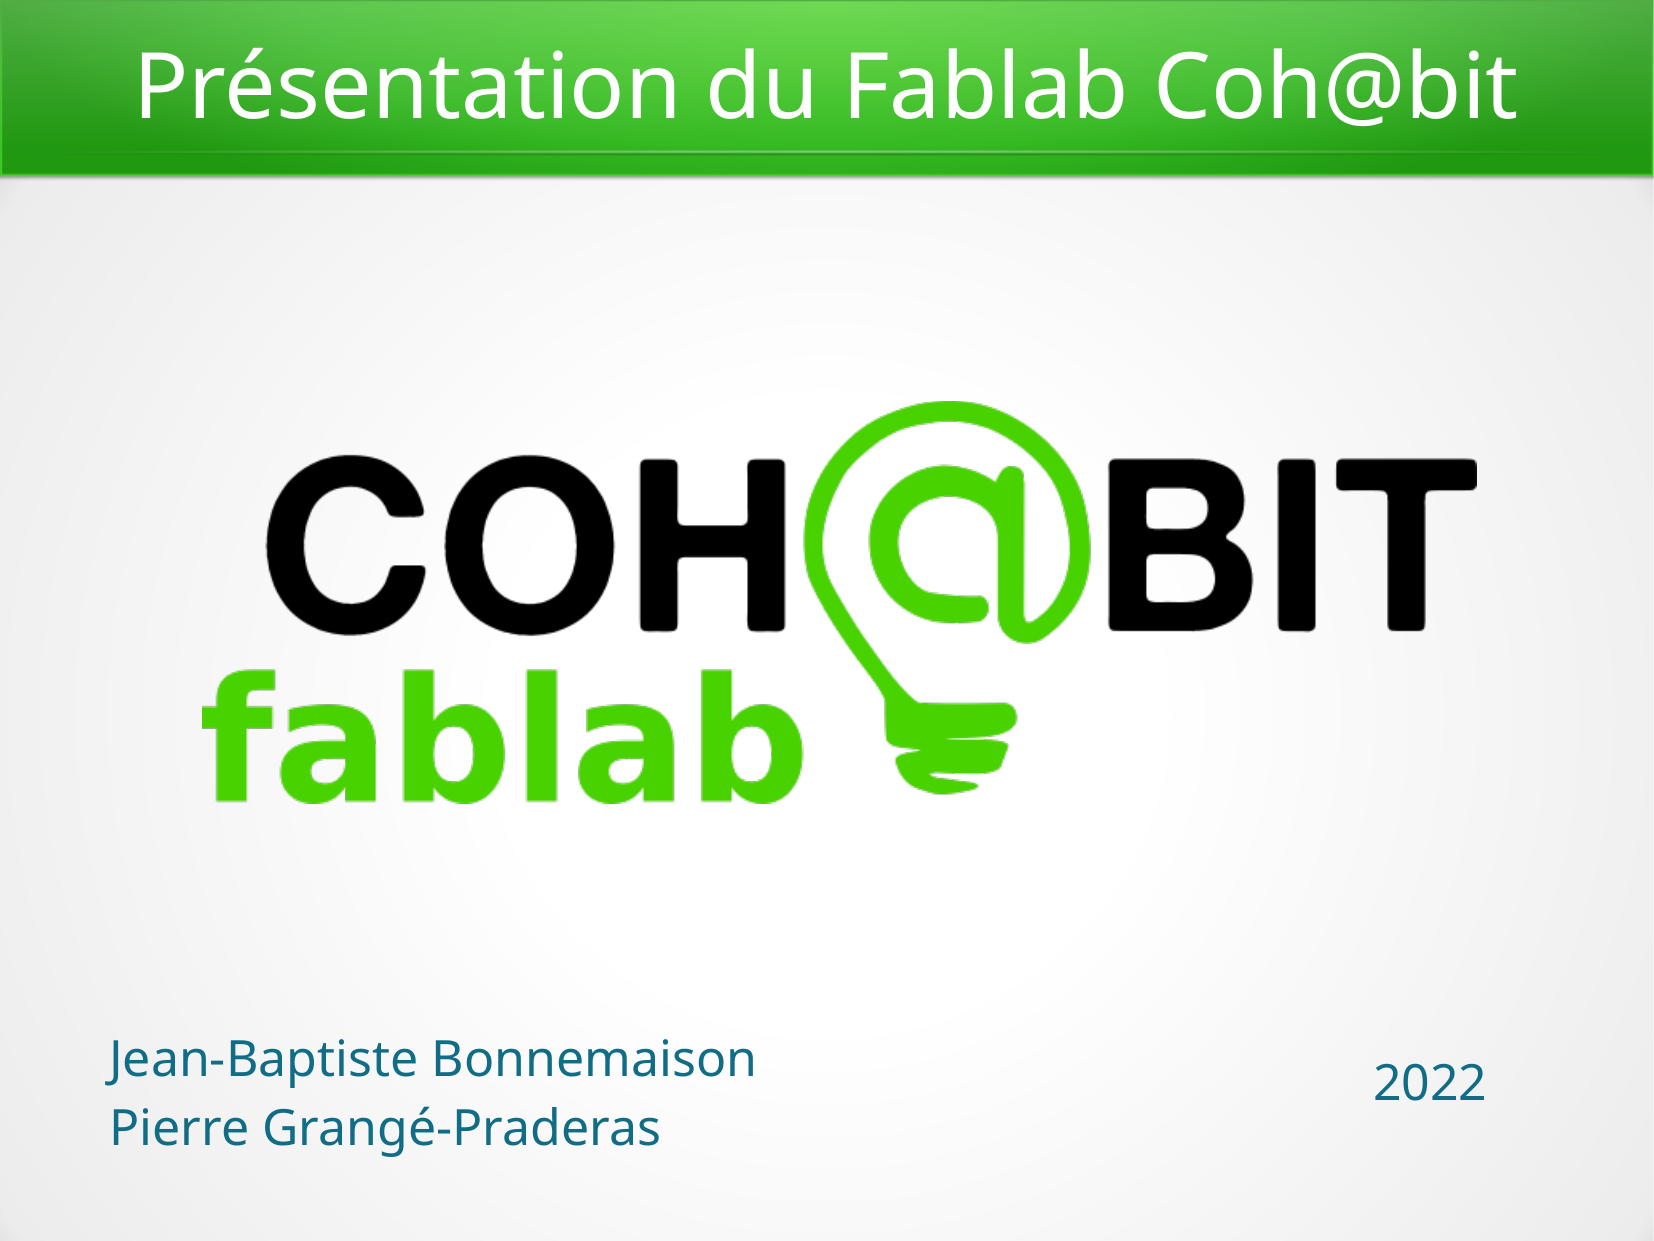

# Présentation du Fablab Coh@bit
Jean-Baptiste Bonnemaison
Pierre Grangé-Praderas
2022